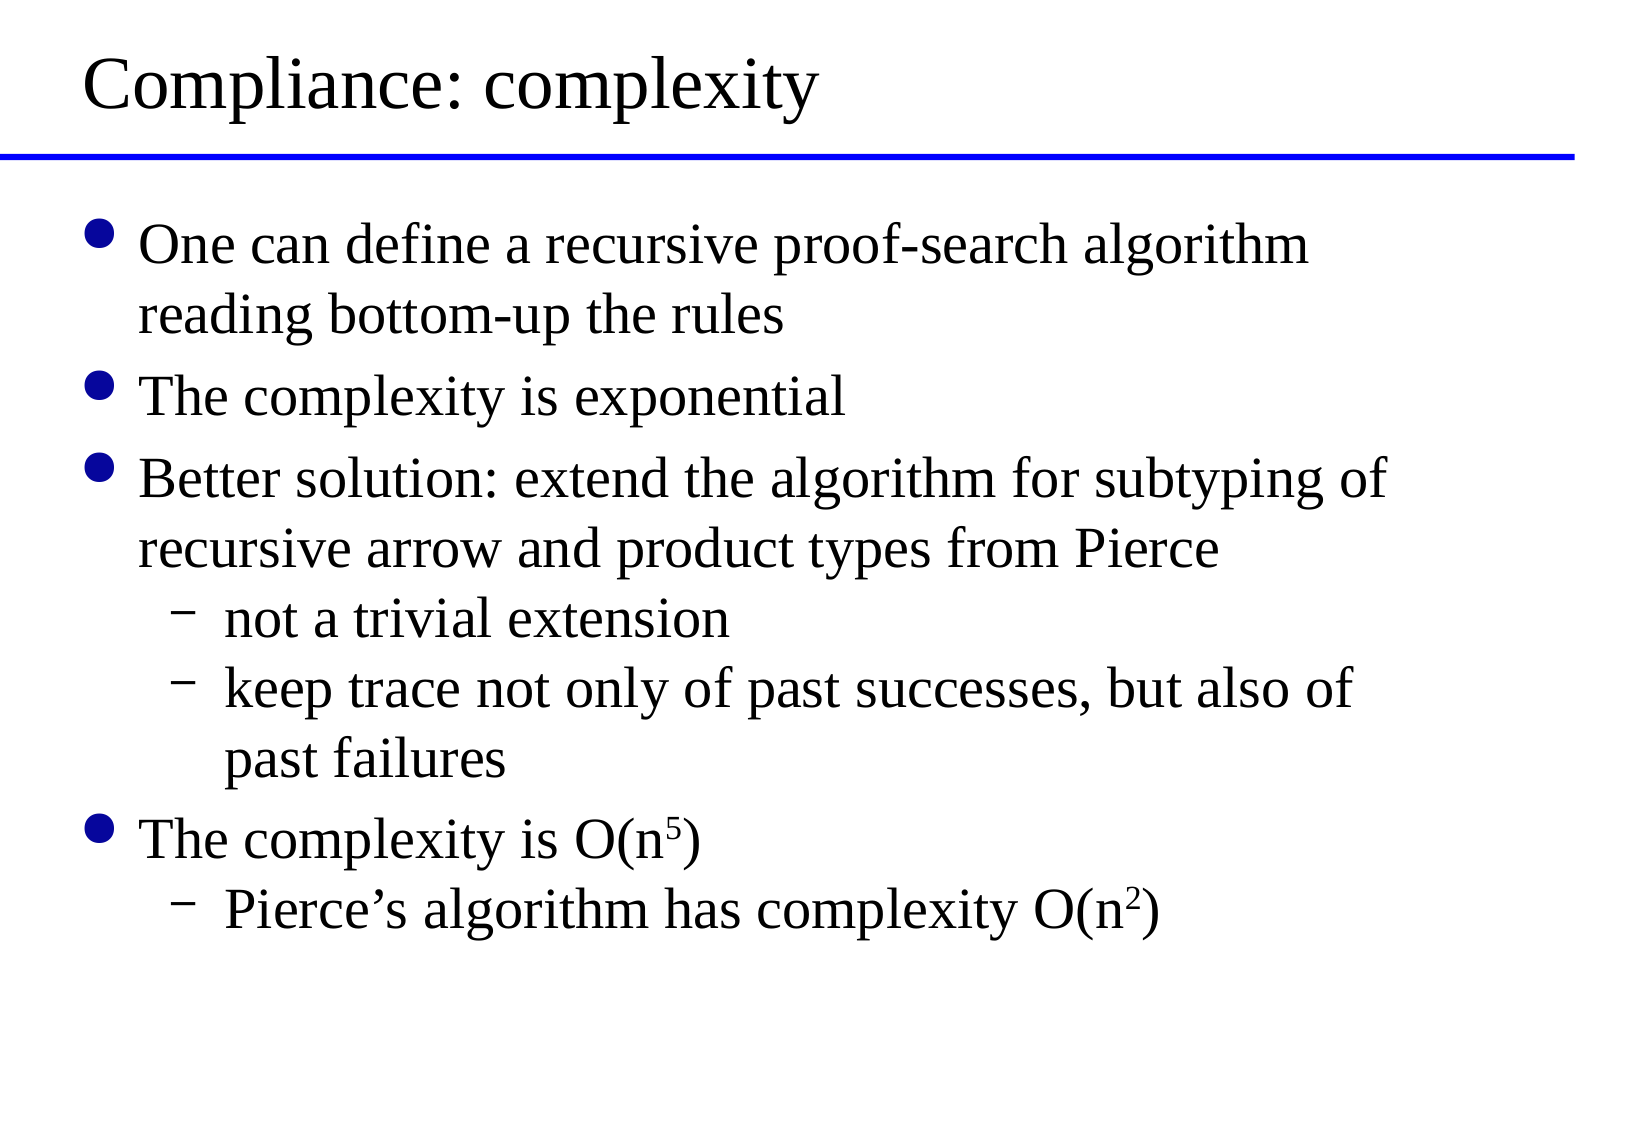

# Compliance: complexity
One can define a recursive proof-search algorithm reading bottom-up the rules
The complexity is exponential
Better solution: extend the algorithm for subtyping of recursive arrow and product types from Pierce
not a trivial extension
keep trace not only of past successes, but also of past failures
The complexity is O(n5)
Pierce’s algorithm has complexity O(n2)